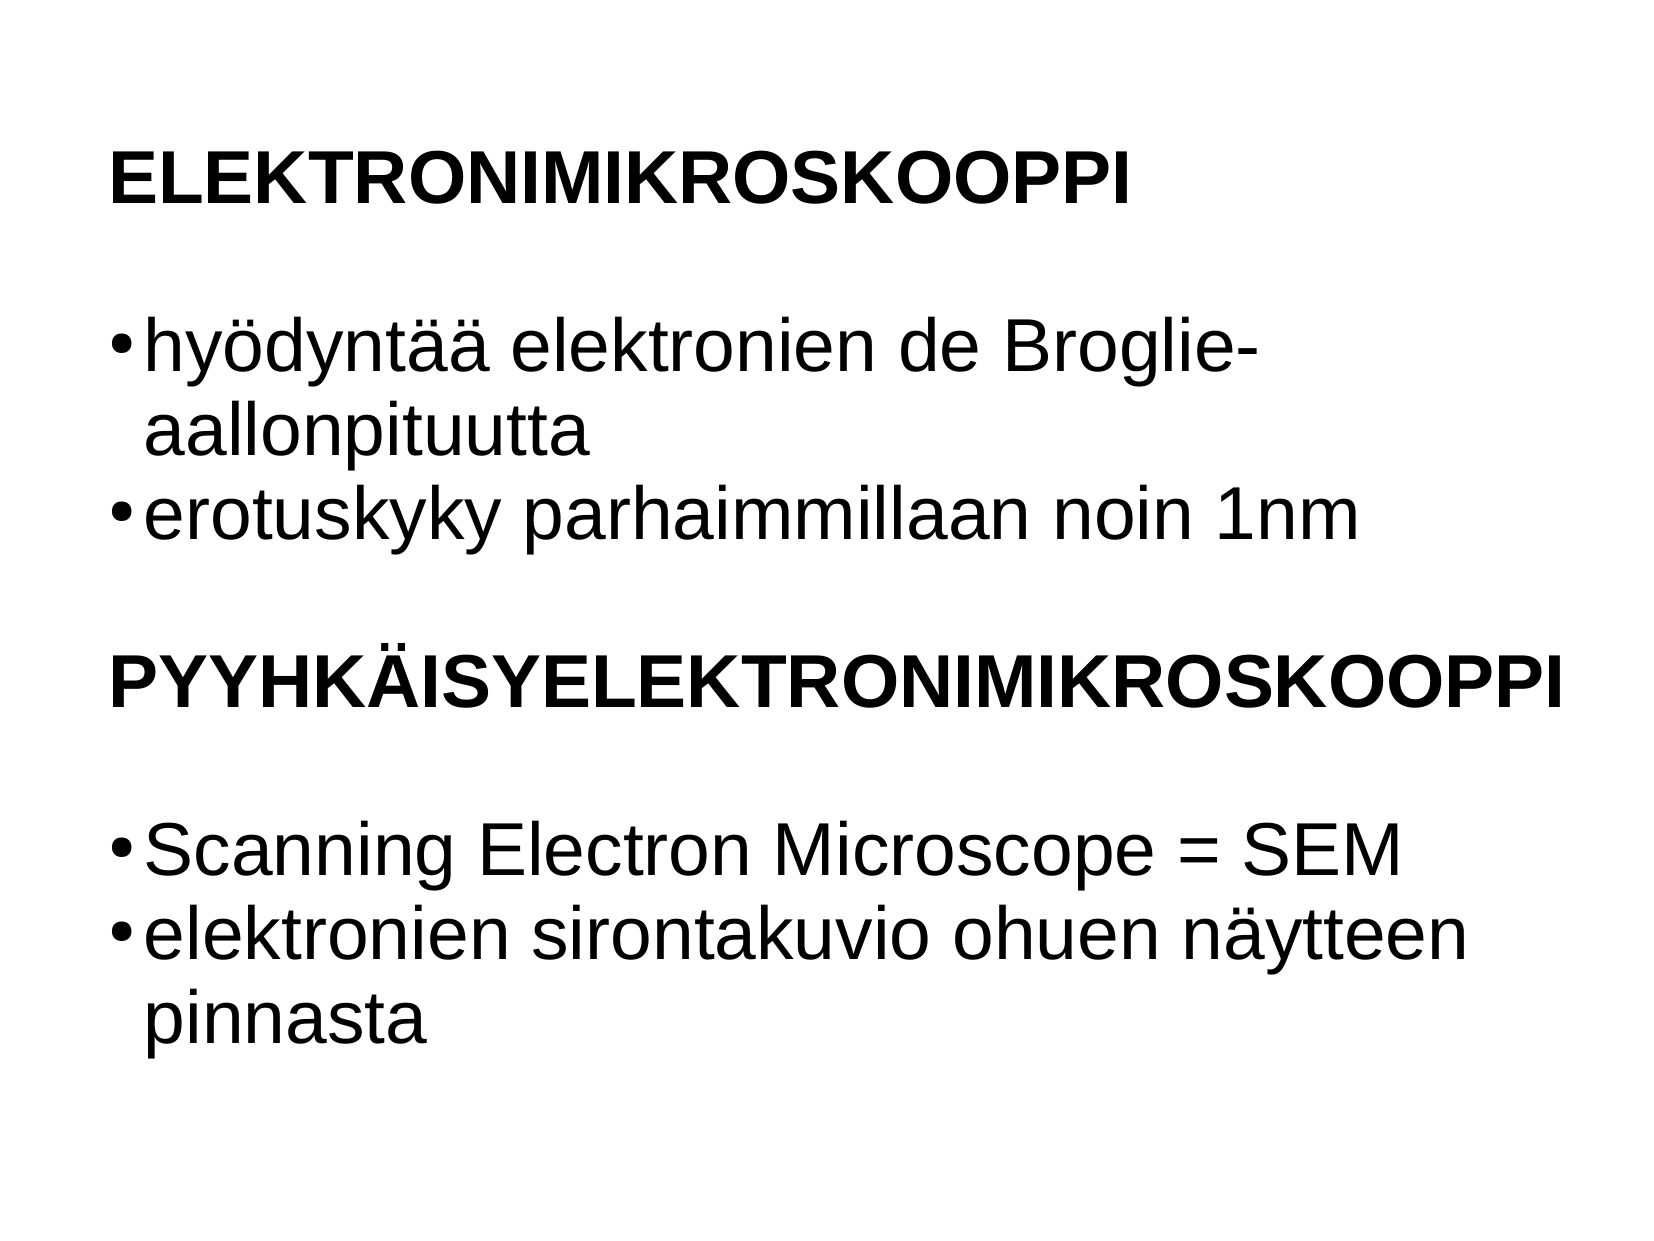

ELEKTRONIMIKROSKOOPPI
hyödyntää elektronien de Broglie-aallonpituutta
erotuskyky parhaimmillaan noin 1nm
PYYHKÄISYELEKTRONIMIKROSKOOPPI
Scanning Electron Microscope = SEM
elektronien sirontakuvio ohuen näytteen pinnasta